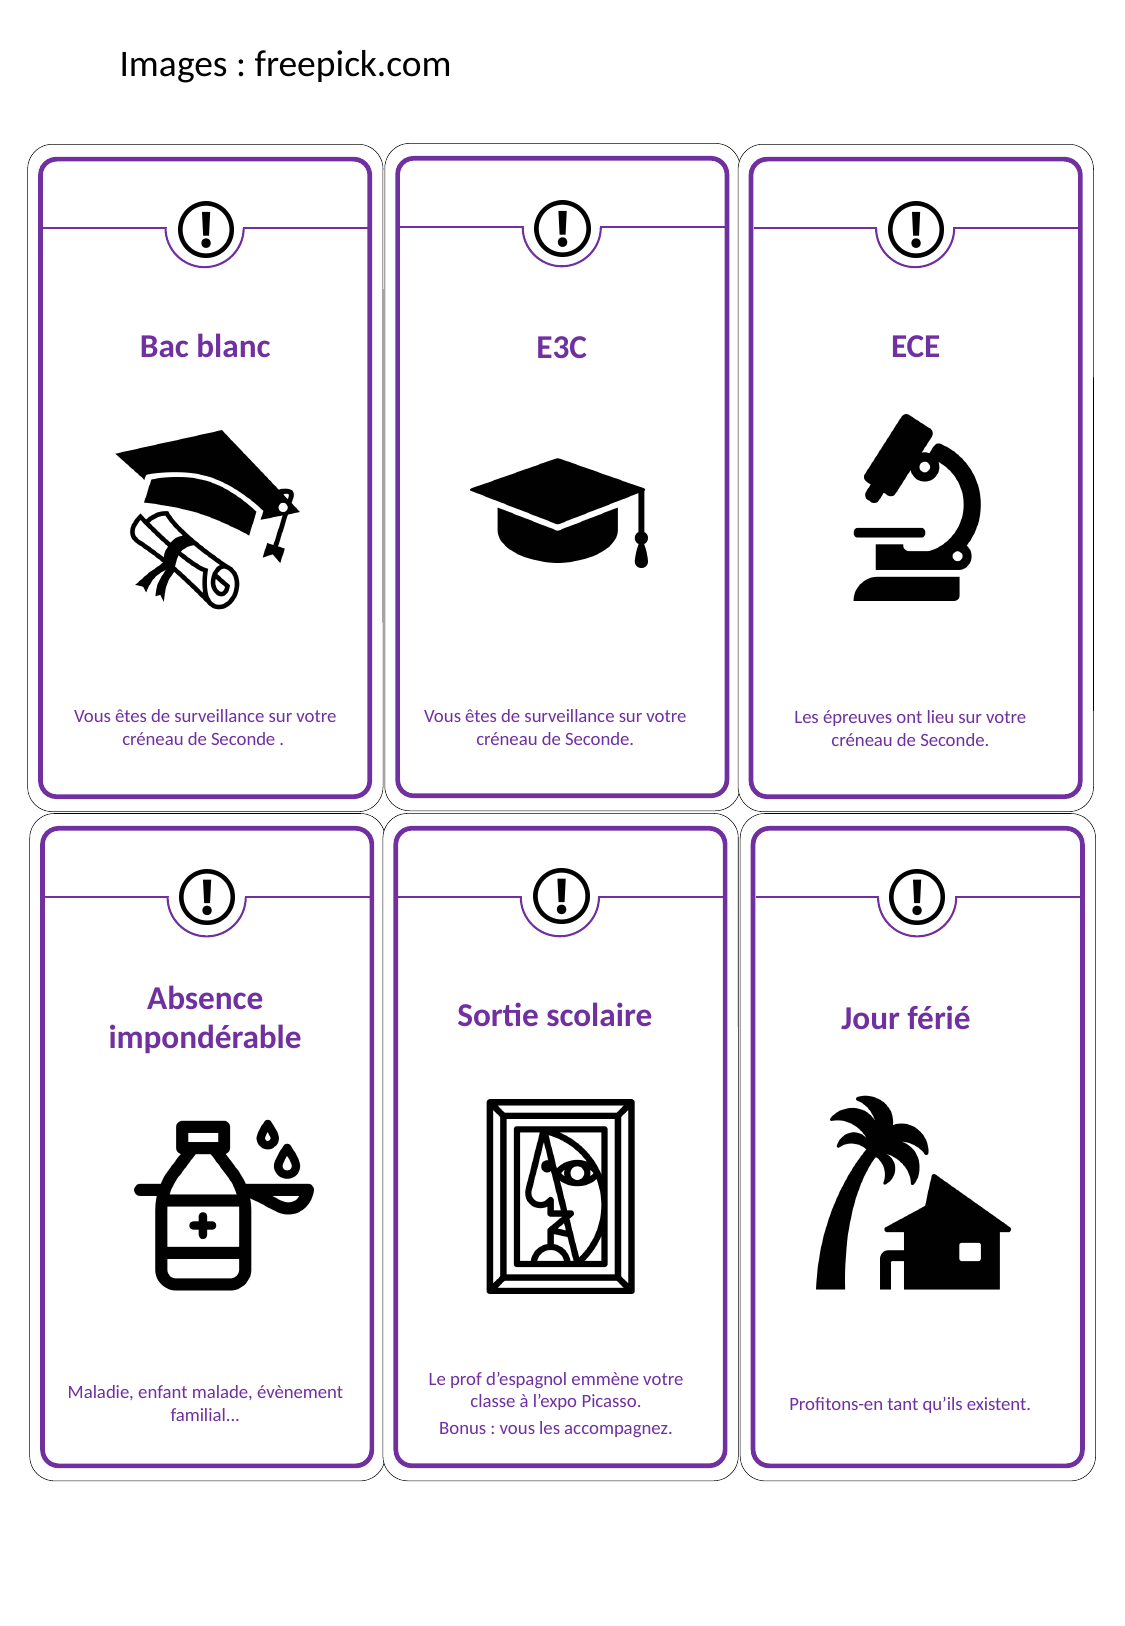

Images : freepick.com
Bac blanc
Vous êtes de surveillance sur votre créneau de Seconde .
ECE
Les épreuves ont lieu sur votre créneau de Seconde.
E3C
Vous êtes de surveillance sur votre créneau de Seconde.
Absence impondérable
Maladie, enfant malade, évènement familial...
Sortie scolaire
Le prof d’espagnol emmène votre classe à l’expo Picasso.
Bonus : vous les accompagnez.
Jour férié
Profitons-en tant qu’ils existent.